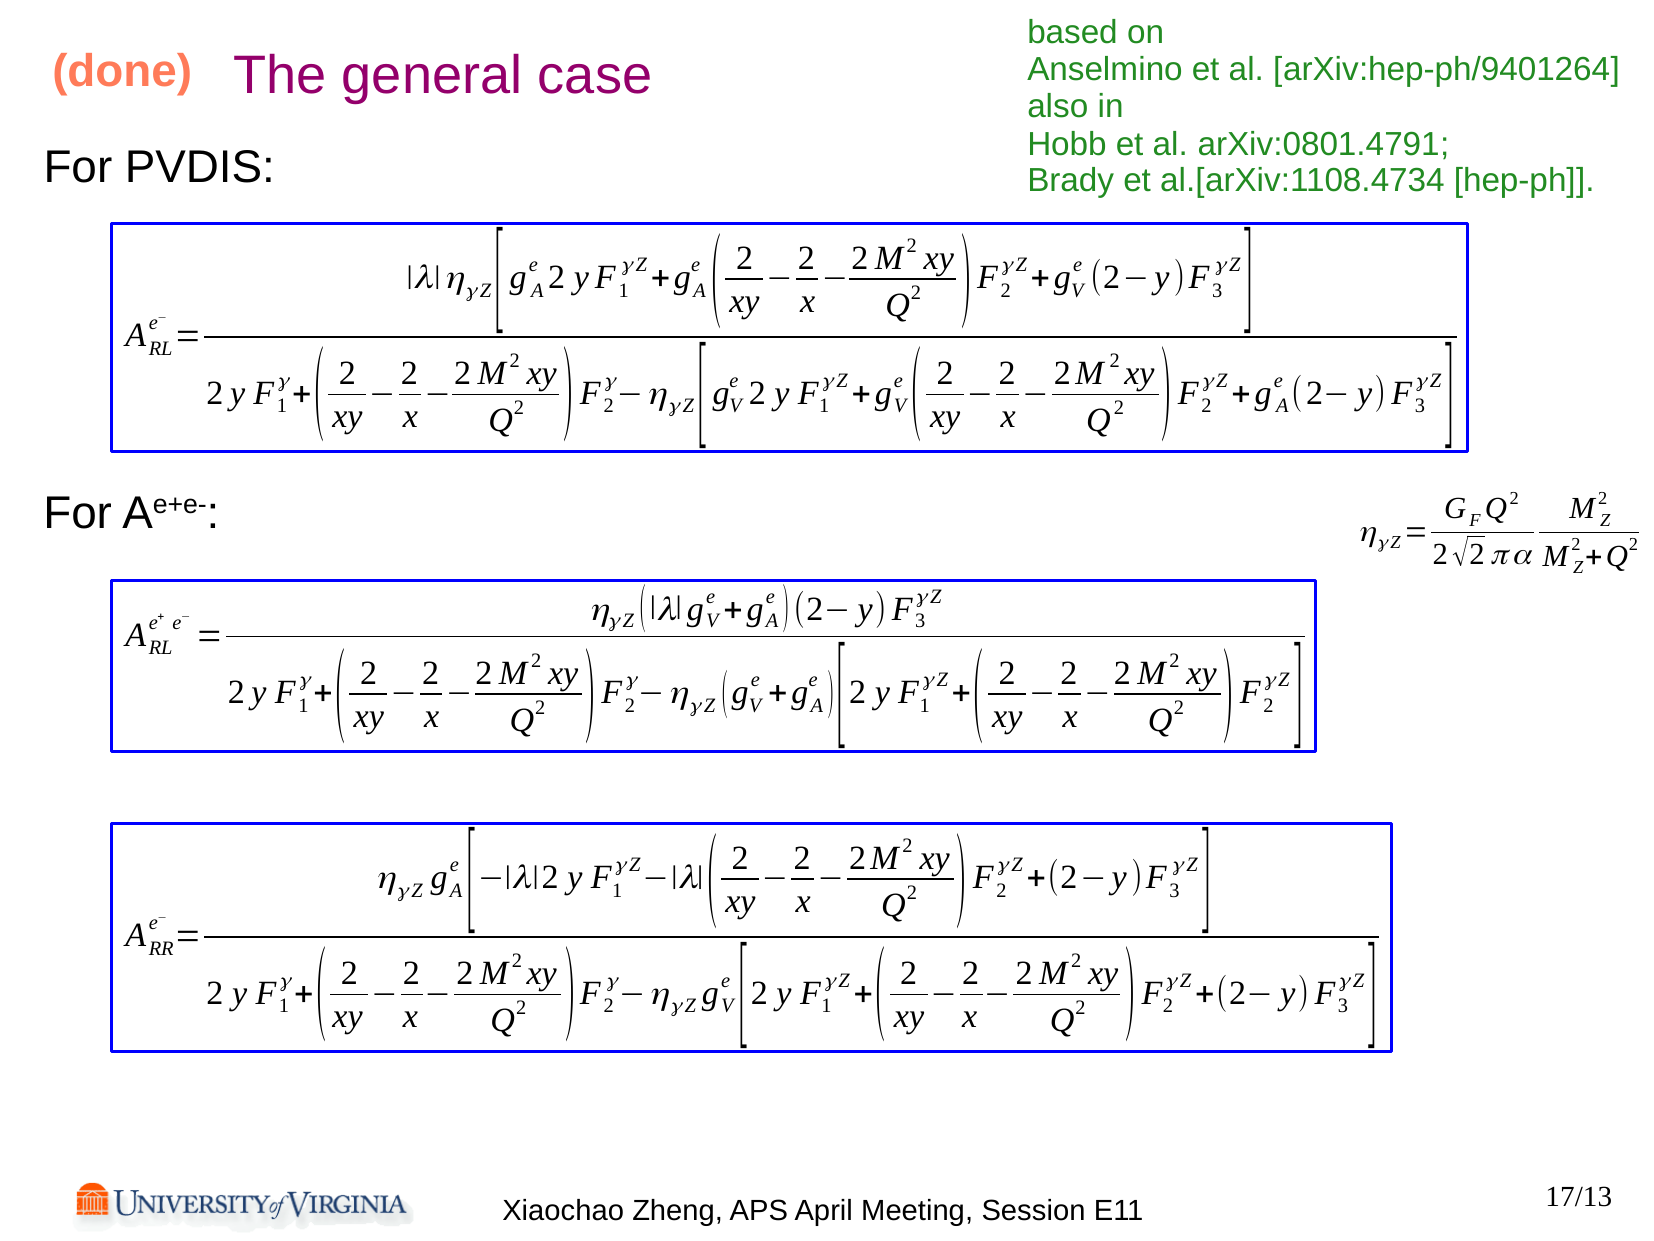

based on
Anselmino et al. [arXiv:hep-ph/9401264]
also in
Hobb et al. arXiv:0801.4791;
Brady et al.[arXiv:1108.4734 [hep-ph]].
(done)
The general case
# For PVDIS:
For Ae+e-: